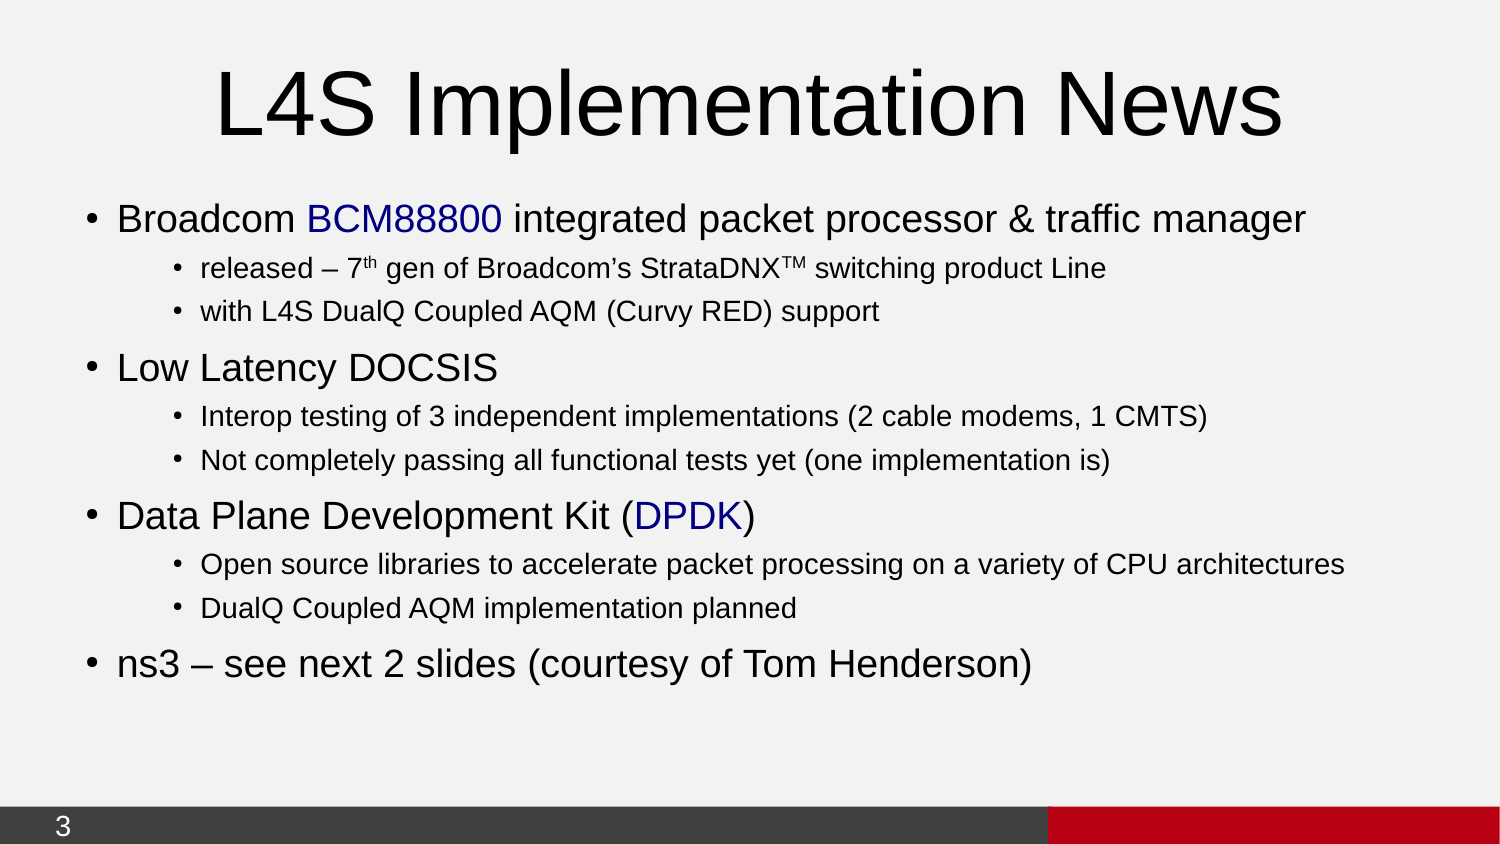

# L4S Implementation News
Broadcom BCM88800 integrated packet processor & traffic manager
released – 7th gen of Broadcom’s StrataDNXTM switching product Line
with L4S DualQ Coupled AQM (Curvy RED) support
Low Latency DOCSIS
Interop testing of 3 independent implementations (2 cable modems, 1 CMTS)
Not completely passing all functional tests yet (one implementation is)
Data Plane Development Kit (DPDK)
Open source libraries to accelerate packet processing on a variety of CPU architectures
DualQ Coupled AQM implementation planned
ns3 – see next 2 slides (courtesy of Tom Henderson)
3